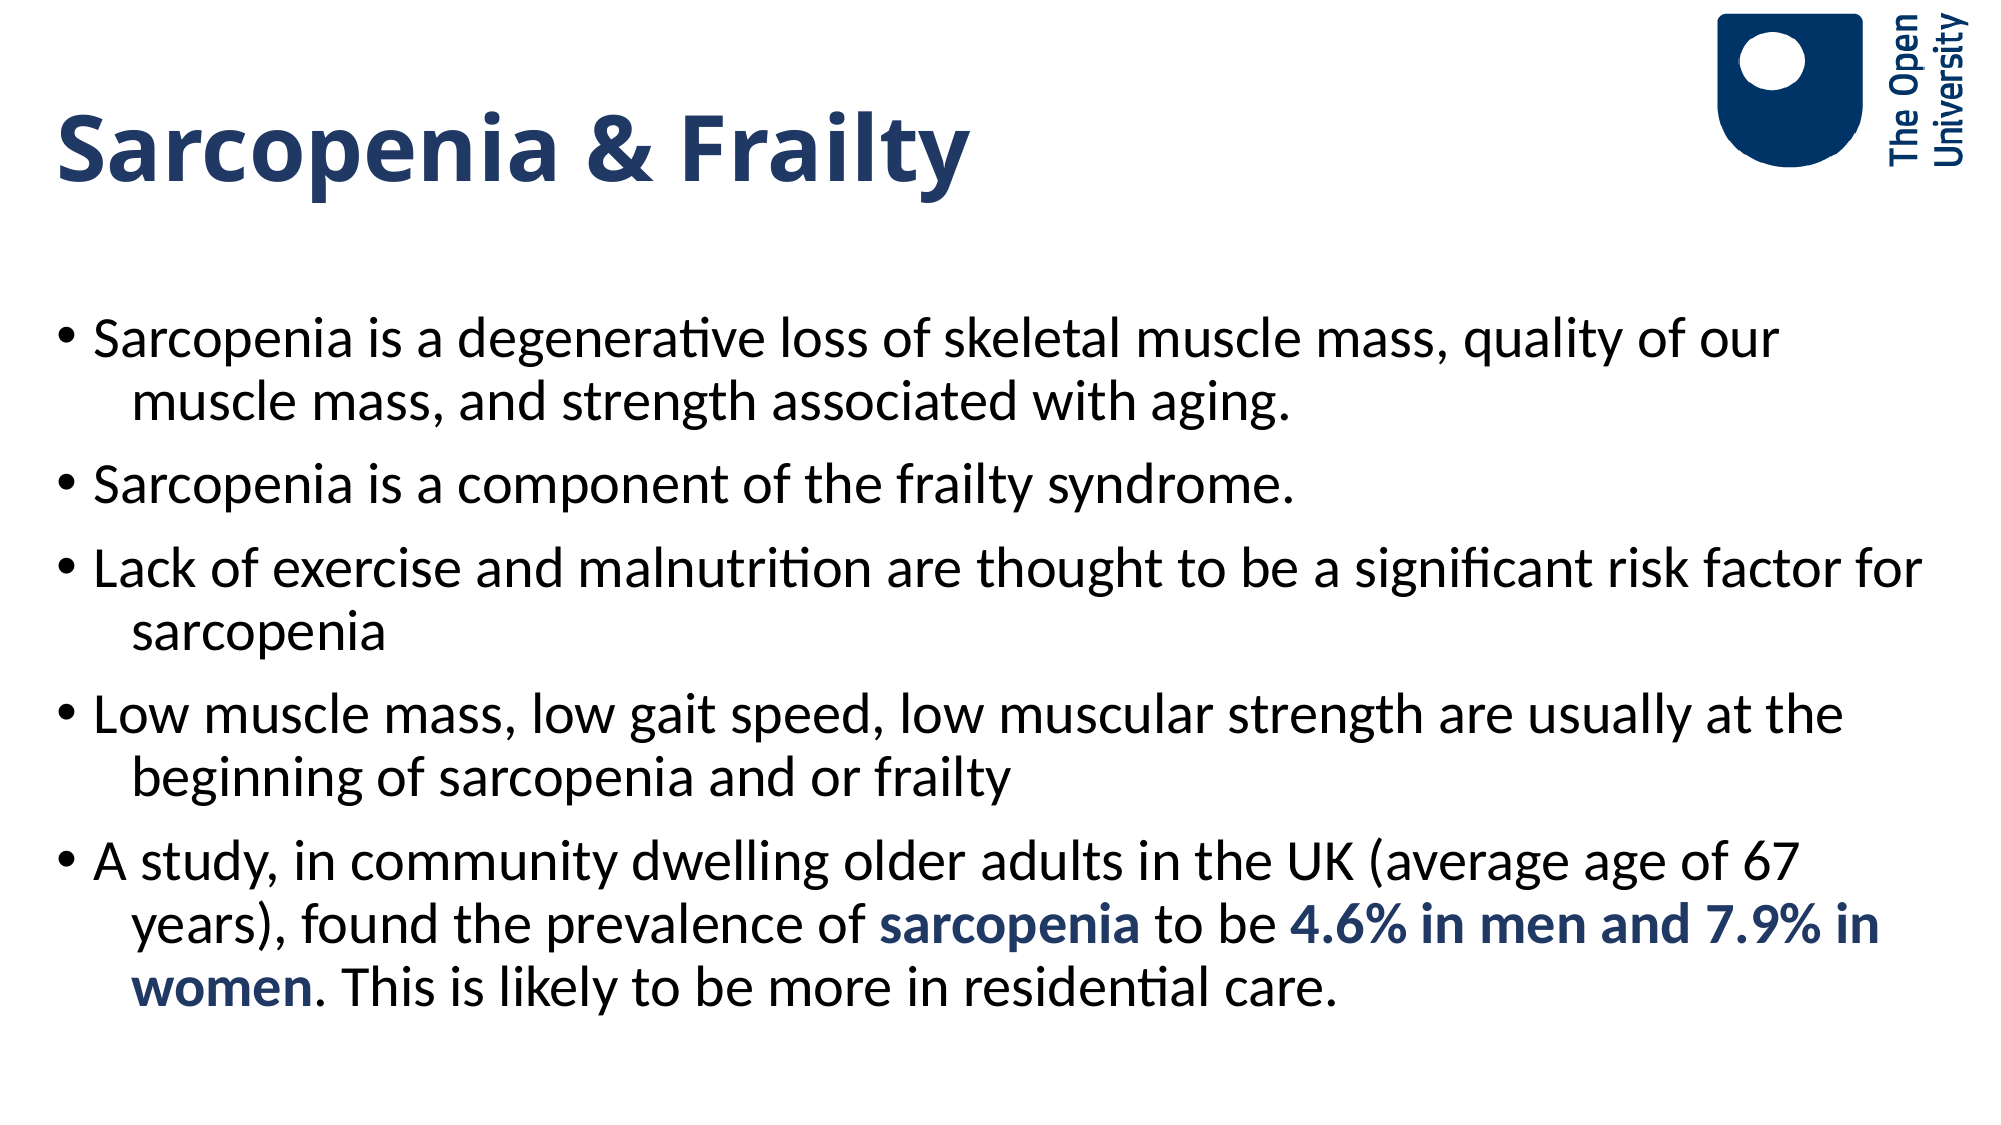

# Sarcopenia & Frailty
Sarcopenia is a degenerative loss of skeletal muscle mass, quality of our muscle mass, and strength associated with aging.
Sarcopenia is a component of the frailty syndrome.
Lack of exercise and malnutrition are thought to be a significant risk factor for sarcopenia
Low muscle mass, low gait speed, low muscular strength are usually at the beginning of sarcopenia and or frailty
A study, in community dwelling older adults in the UK (average age of 67 years), found the prevalence of sarcopenia to be 4.6% in men and 7.9% in women. This is likely to be more in residential care.